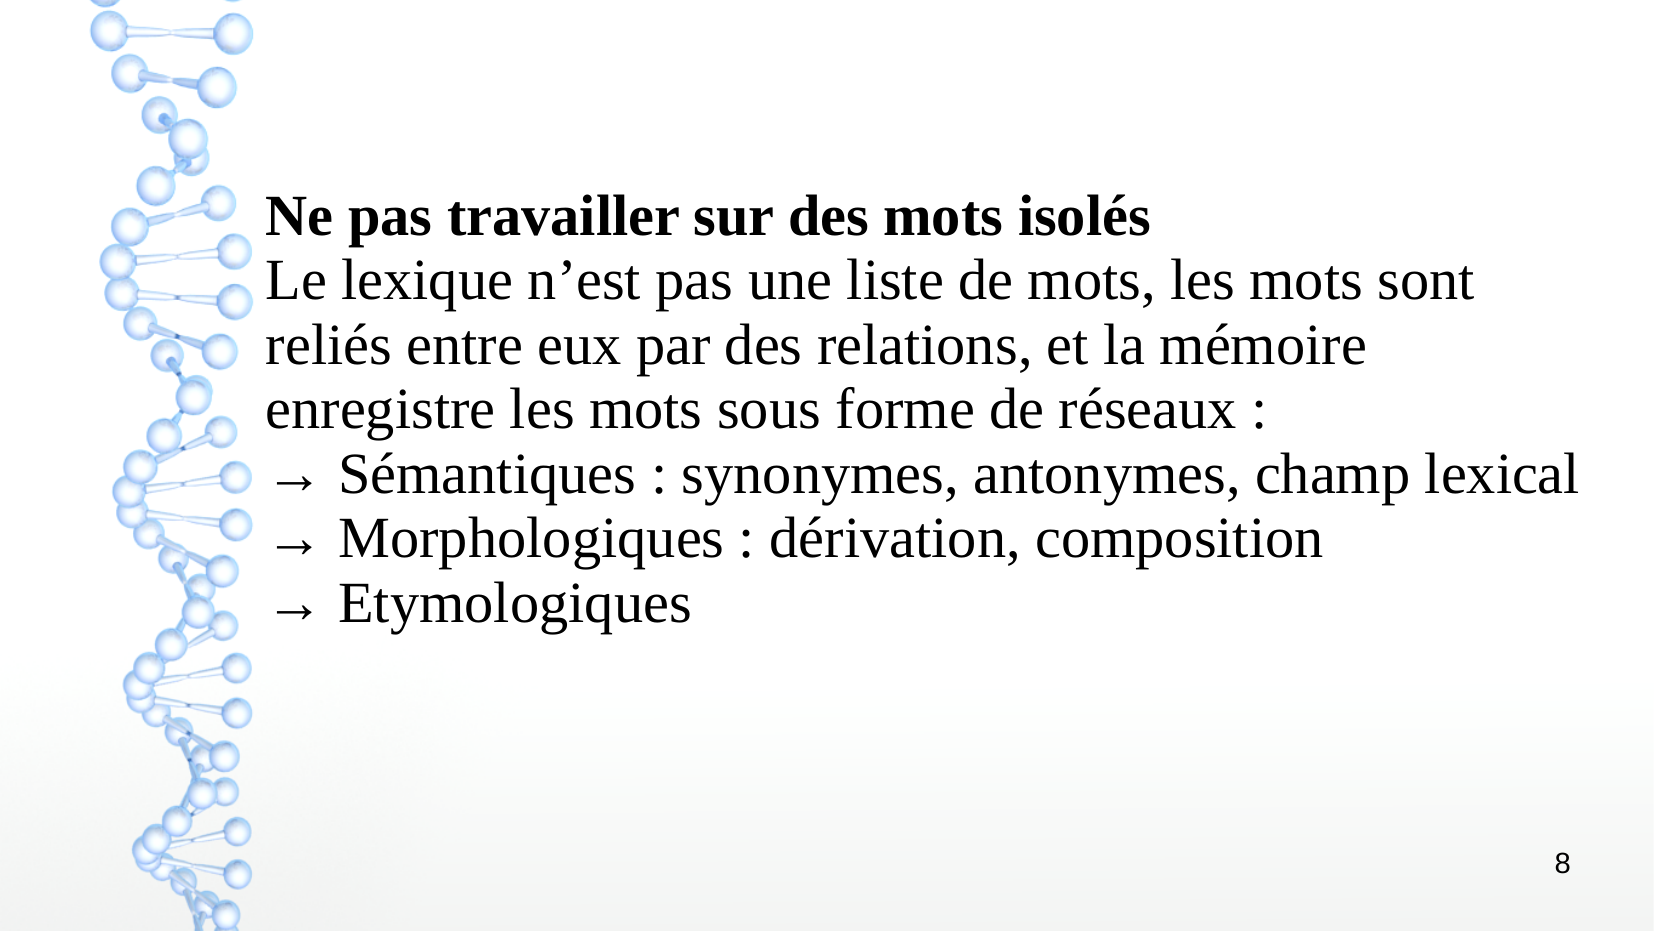

# Ne pas travailler sur des mots isolés
Le lexique n’est pas une liste de mots, les mots sont reliés entre eux par des relations, et la mémoire enregistre les mots sous forme de réseaux :
→ Sémantiques : synonymes, antonymes, champ lexical
→ Morphologiques : dérivation, composition
→ Etymologiques
8